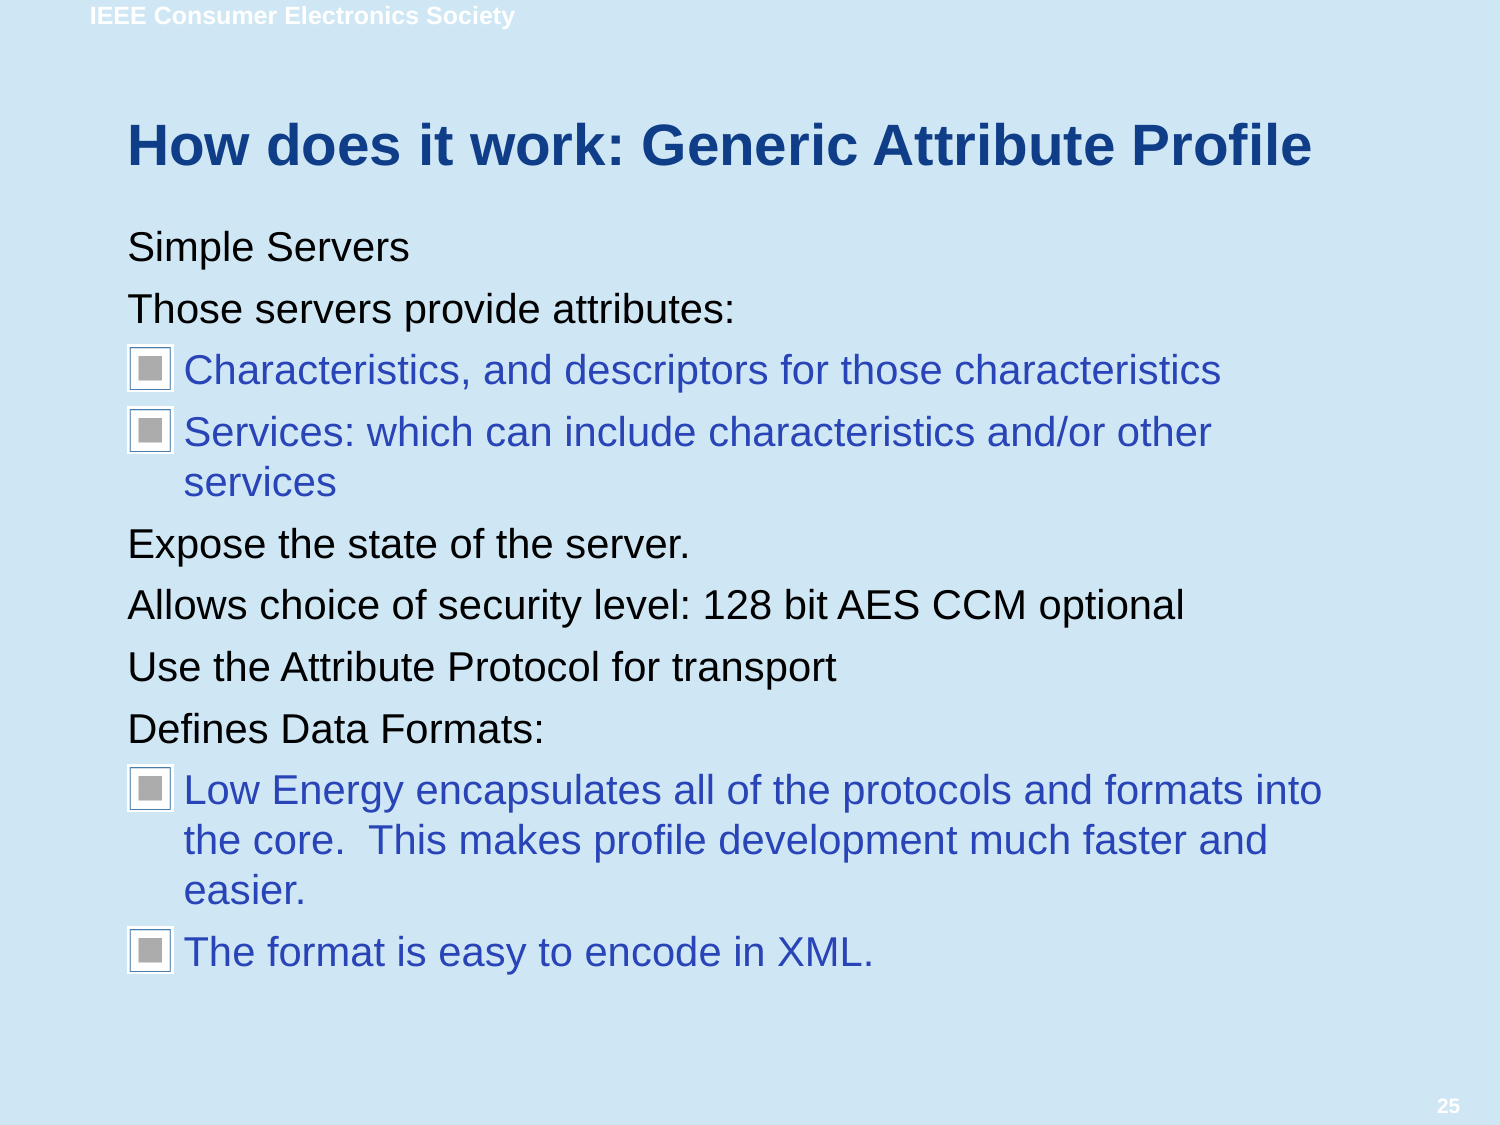

# How does it work: Generic Attribute Profile
Simple Servers
Those servers provide attributes:
Characteristics, and descriptors for those characteristics
Services: which can include characteristics and/or other services
Expose the state of the server.
Allows choice of security level: 128 bit AES CCM optional
Use the Attribute Protocol for transport
Defines Data Formats:
Low Energy encapsulates all of the protocols and formats into the core. This makes profile development much faster and easier.
The format is easy to encode in XML.